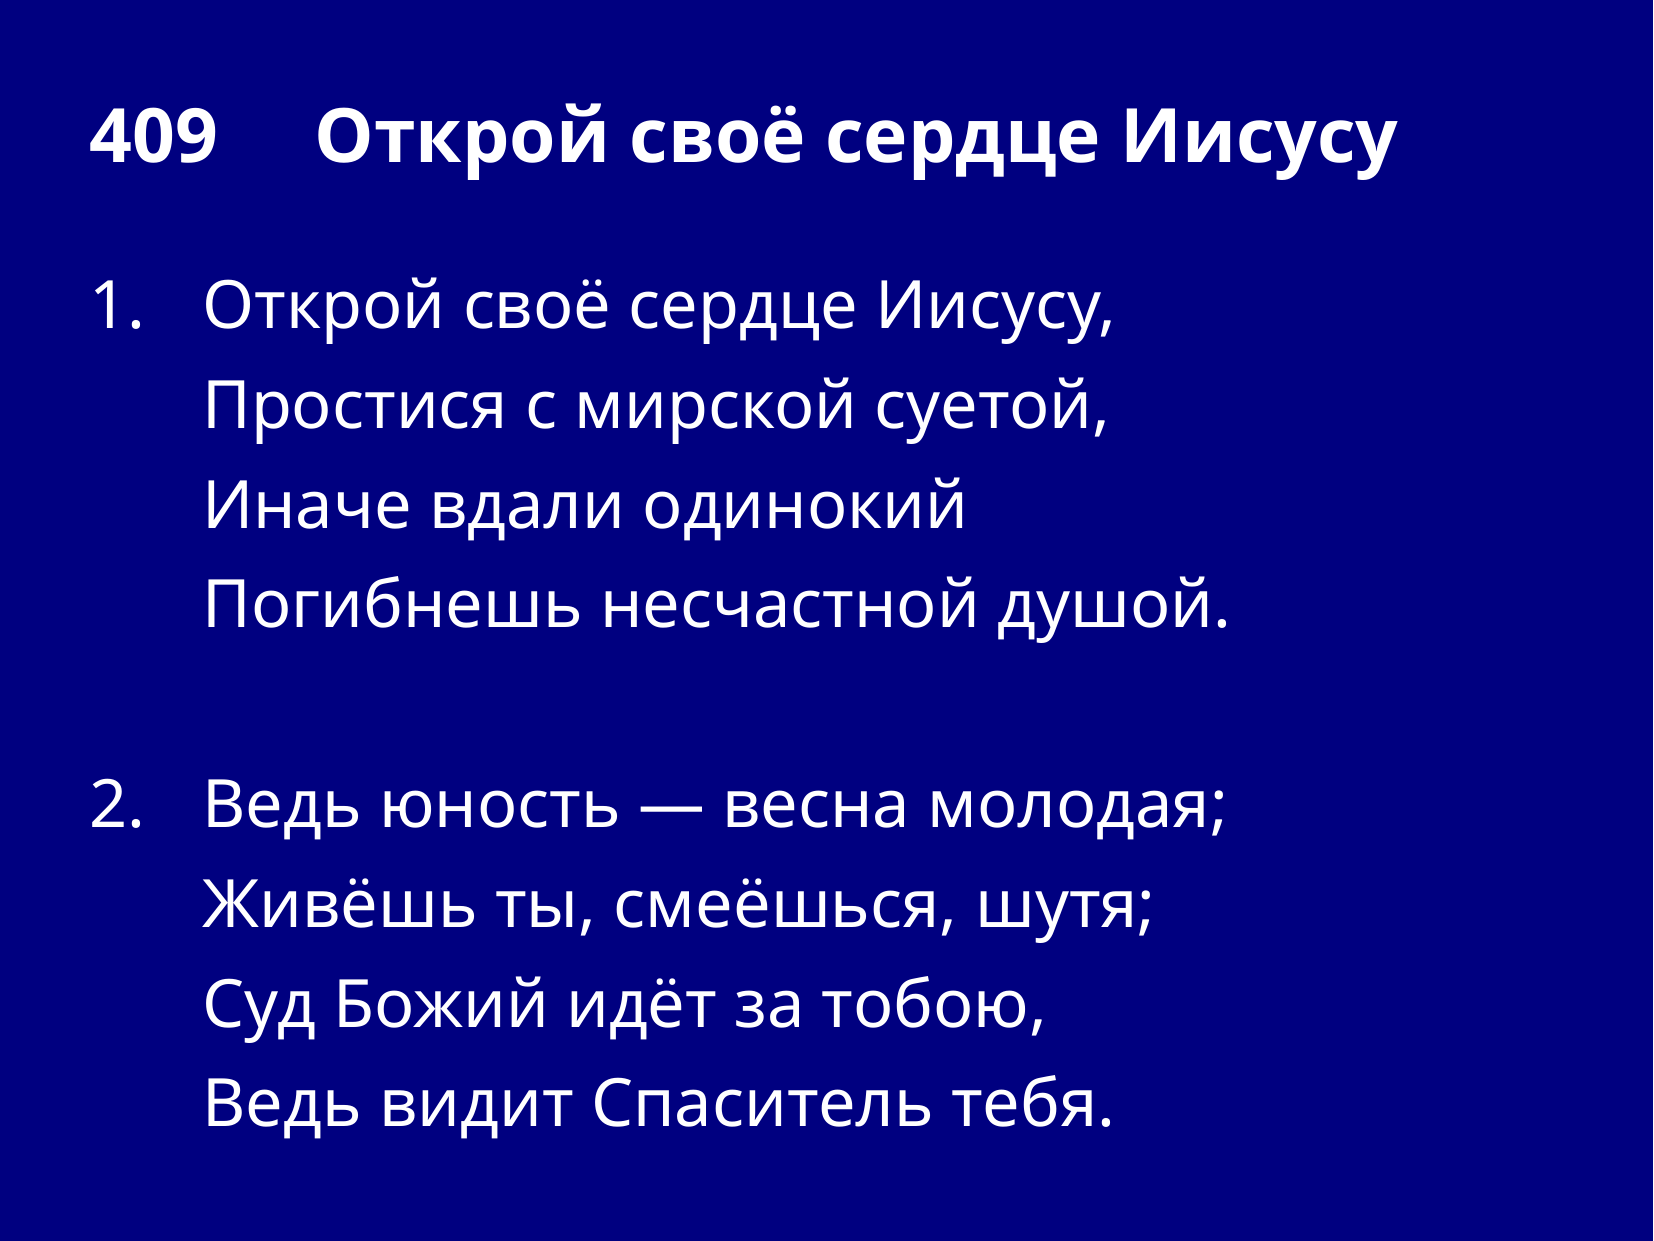

409	Открой своё сердце Иисусу
1.	Открой своё сердце Иисусу,
	Простися с мирской суетой,
	Иначе вдали одинокий
	Погибнешь несчастной душой.
2.	Ведь юность ― весна молодая;
	Живёшь ты, смеёшься, шутя;
	Суд Божий идёт за тобою,
	Ведь видит Спаситель тебя.